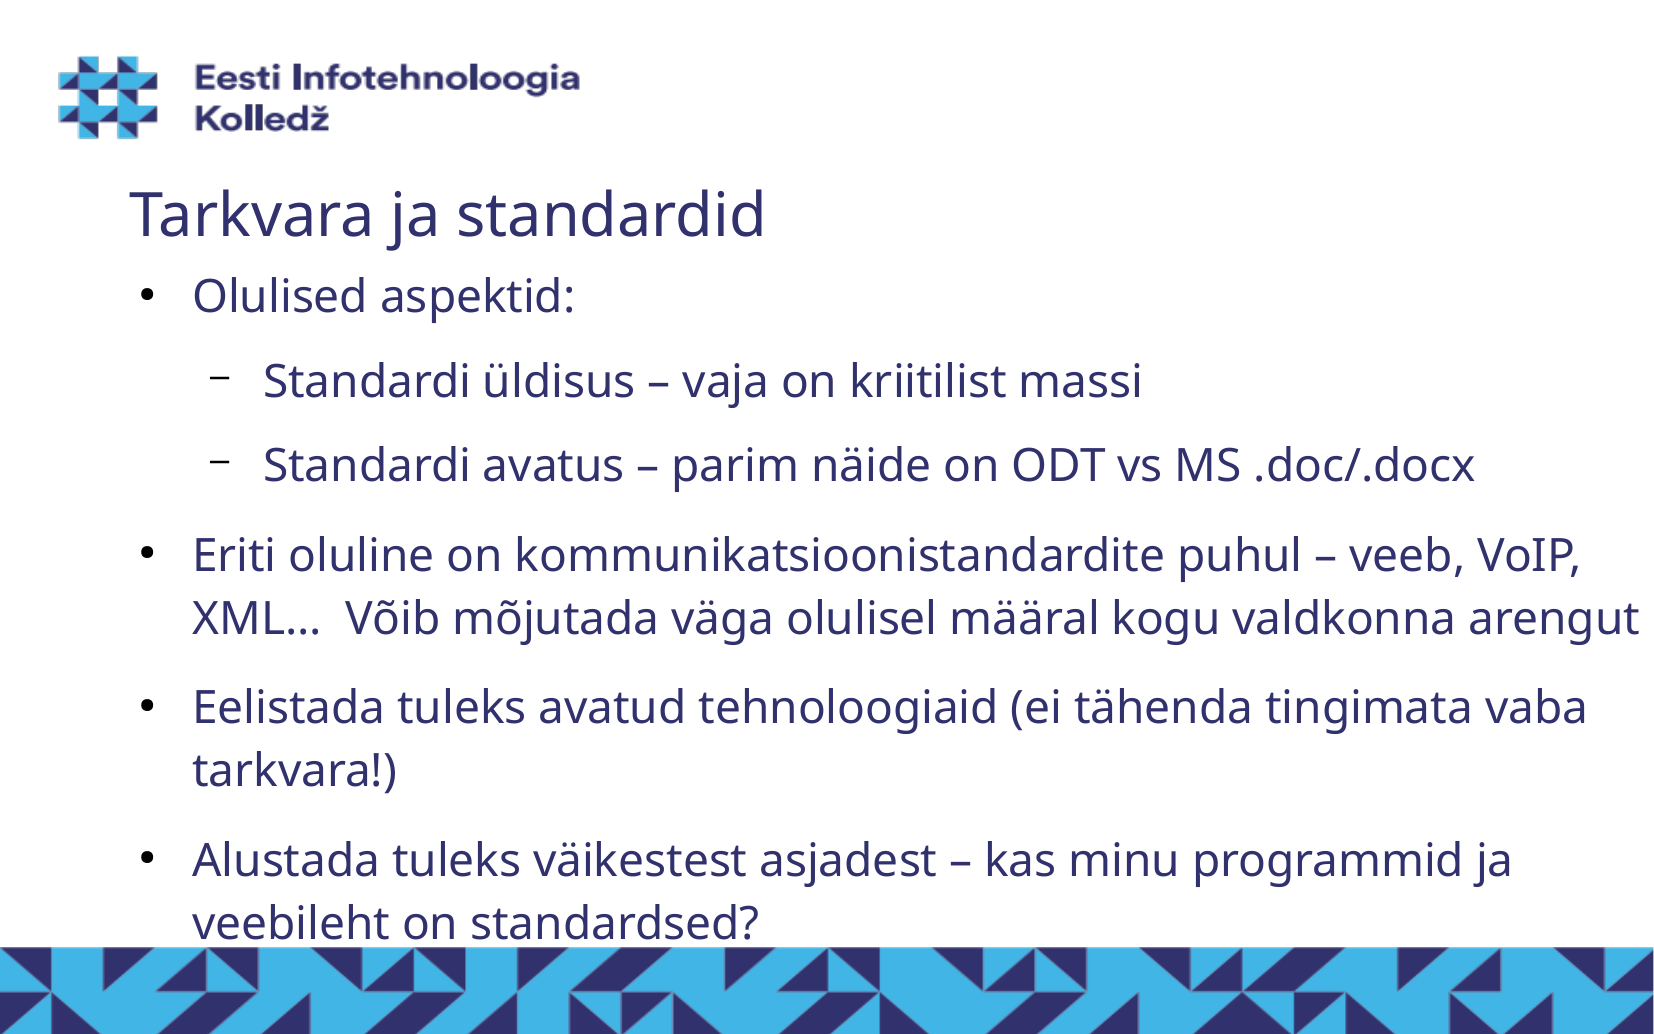

# Tarkvara ja standardid
Olulised aspektid:
Standardi üldisus – vaja on kriitilist massi
Standardi avatus – parim näide on ODT vs MS .doc/.docx
Eriti oluline on kommunikatsioonistandardite puhul – veeb, VoIP, XML... Võib mõjutada väga olulisel määral kogu valdkonna arengut
Eelistada tuleks avatud tehnoloogiaid (ei tähenda tingimata vaba tarkvara!)
Alustada tuleks väikestest asjadest – kas minu programmid ja veebileht on standardsed?